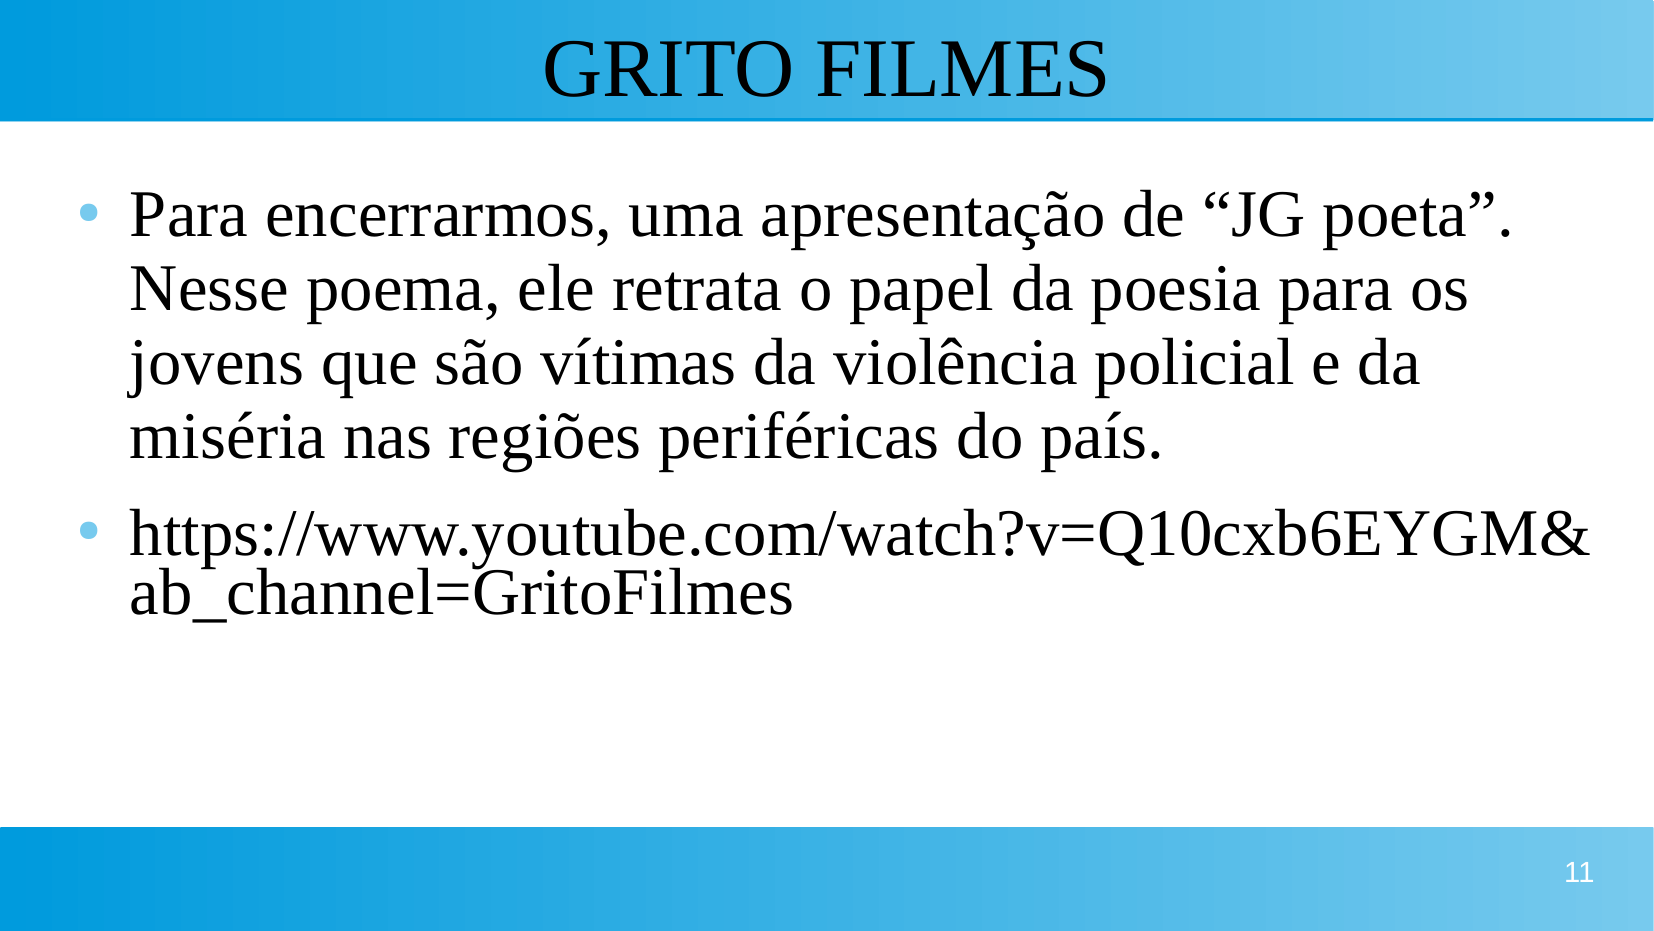

# GRITO FILMES
Para encerrarmos, uma apresentação de “JG poeta”. Nesse poema, ele retrata o papel da poesia para os jovens que são vítimas da violência policial e da miséria nas regiões periféricas do país.
https://www.youtube.com/watch?v=Q10cxb6EYGM&ab_channel=GritoFilmes
11